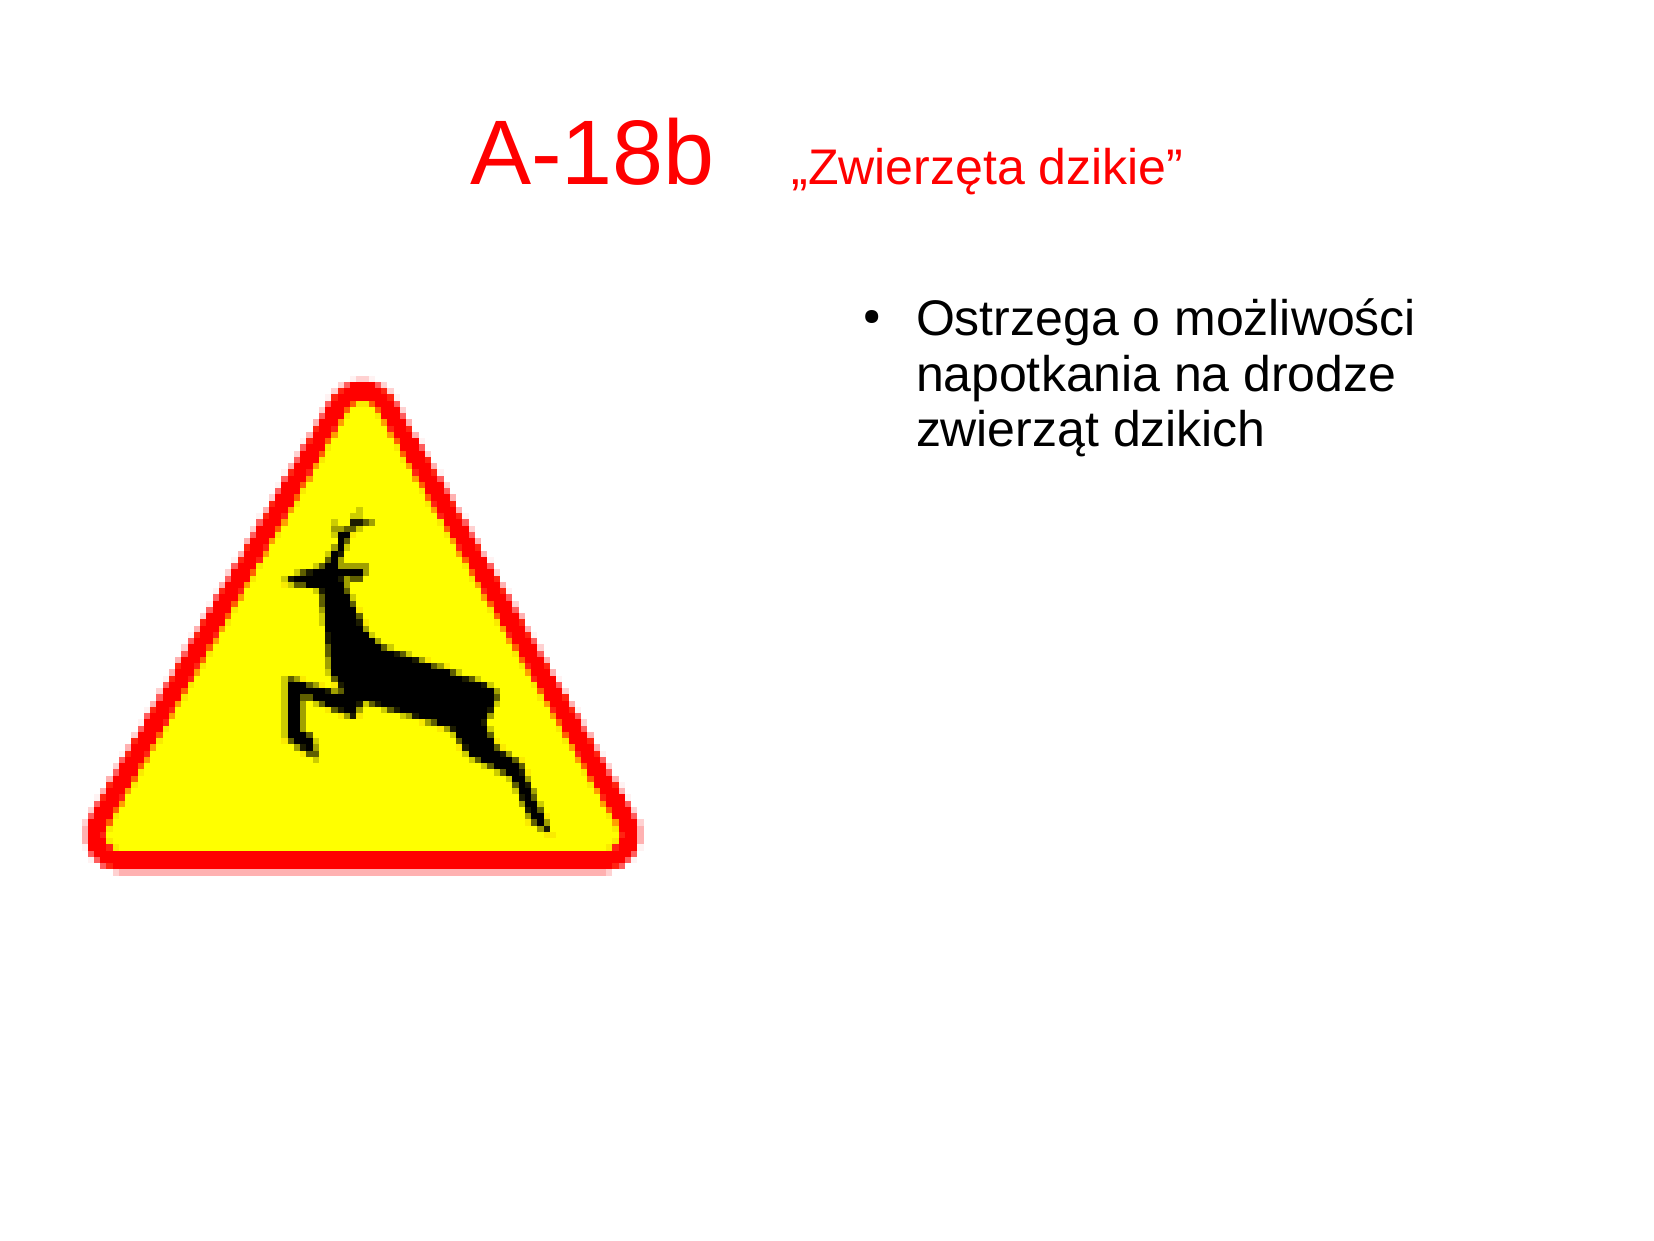

# A-18b „Zwierzęta dzikie”
Ostrzega o możliwości napotkania na drodze zwierząt dzikich